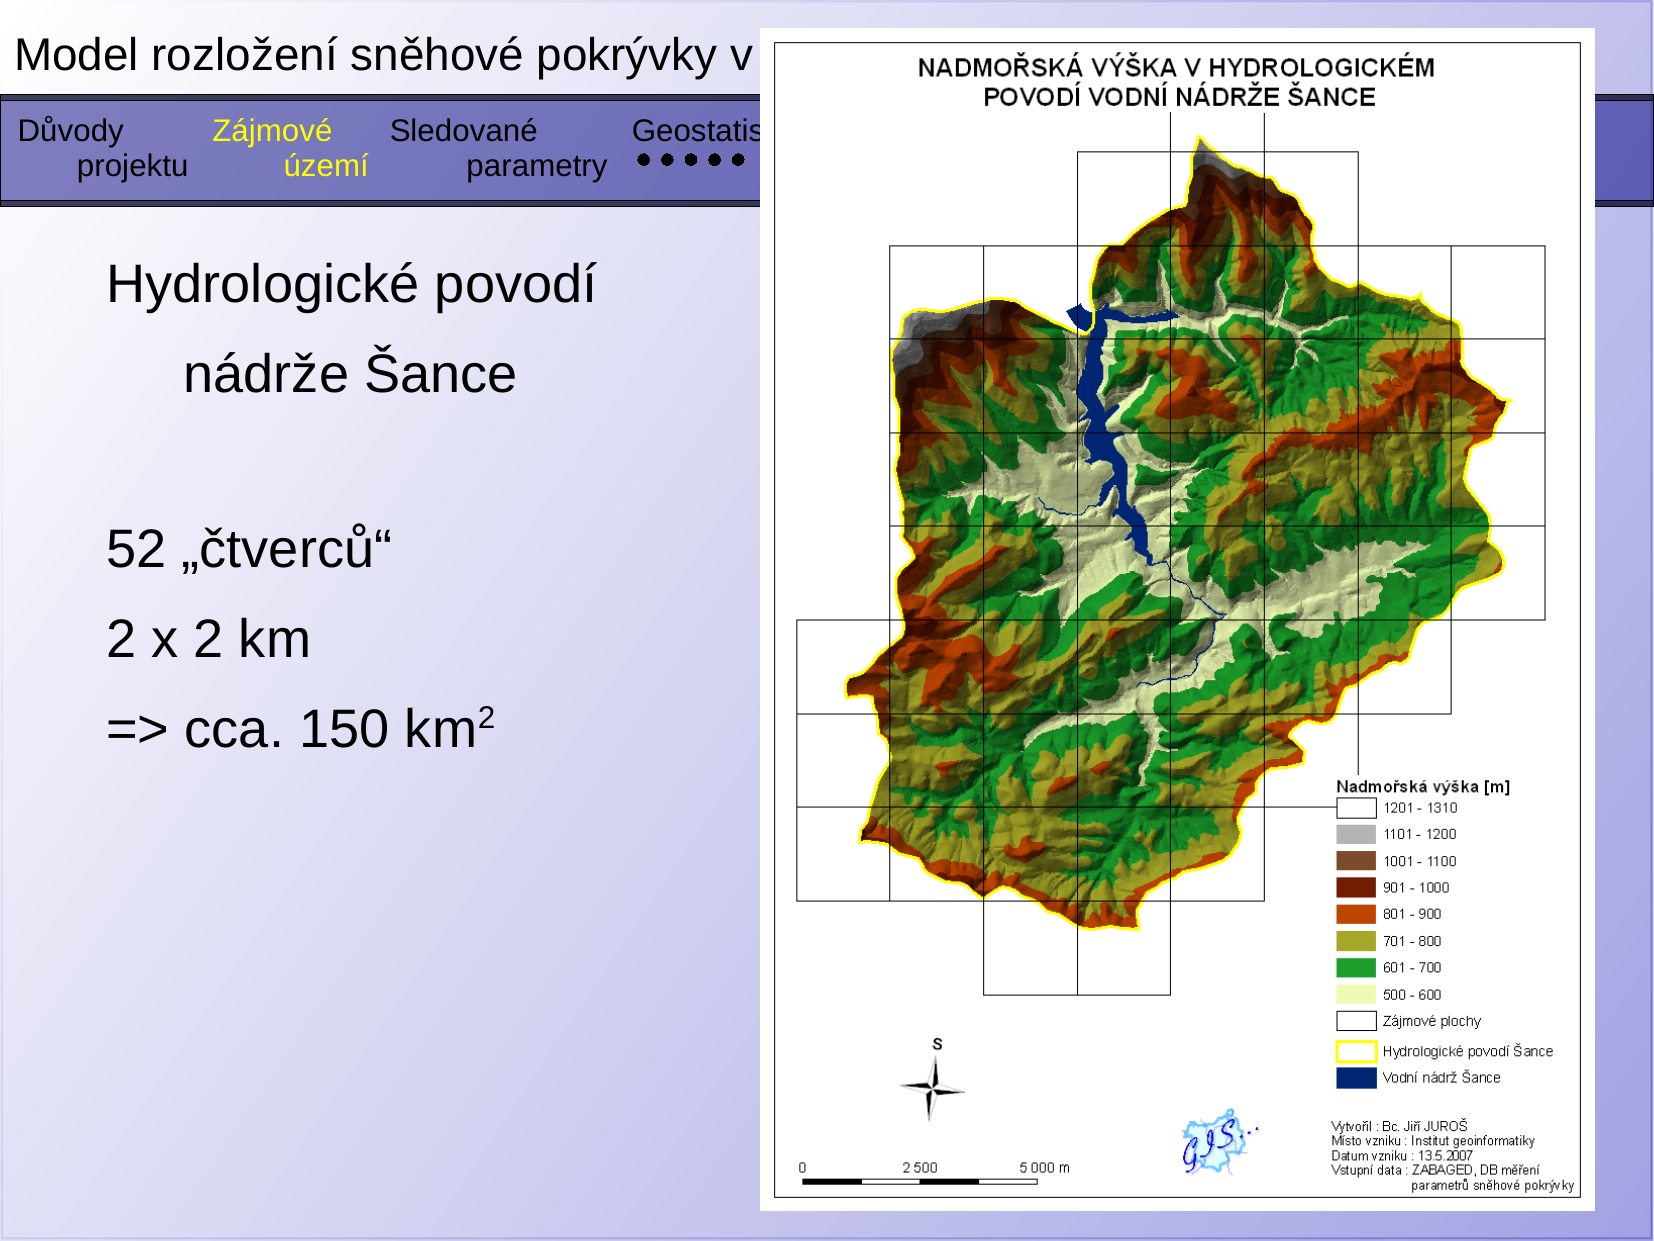

Model rozložení sněhové pokrývky v povodí vodárenské nádrže Šance
Důvody
Zájmové
Sledované
Geostatistika
Vstupní
Programové
Využítí
Ukázka výstupů
projektu
území
parametry
data
produkty
výsledků
# Hydrologické povodí
nádrže Šance
52 „čtverců“
2 x 2 km
=> cca. 150 km2